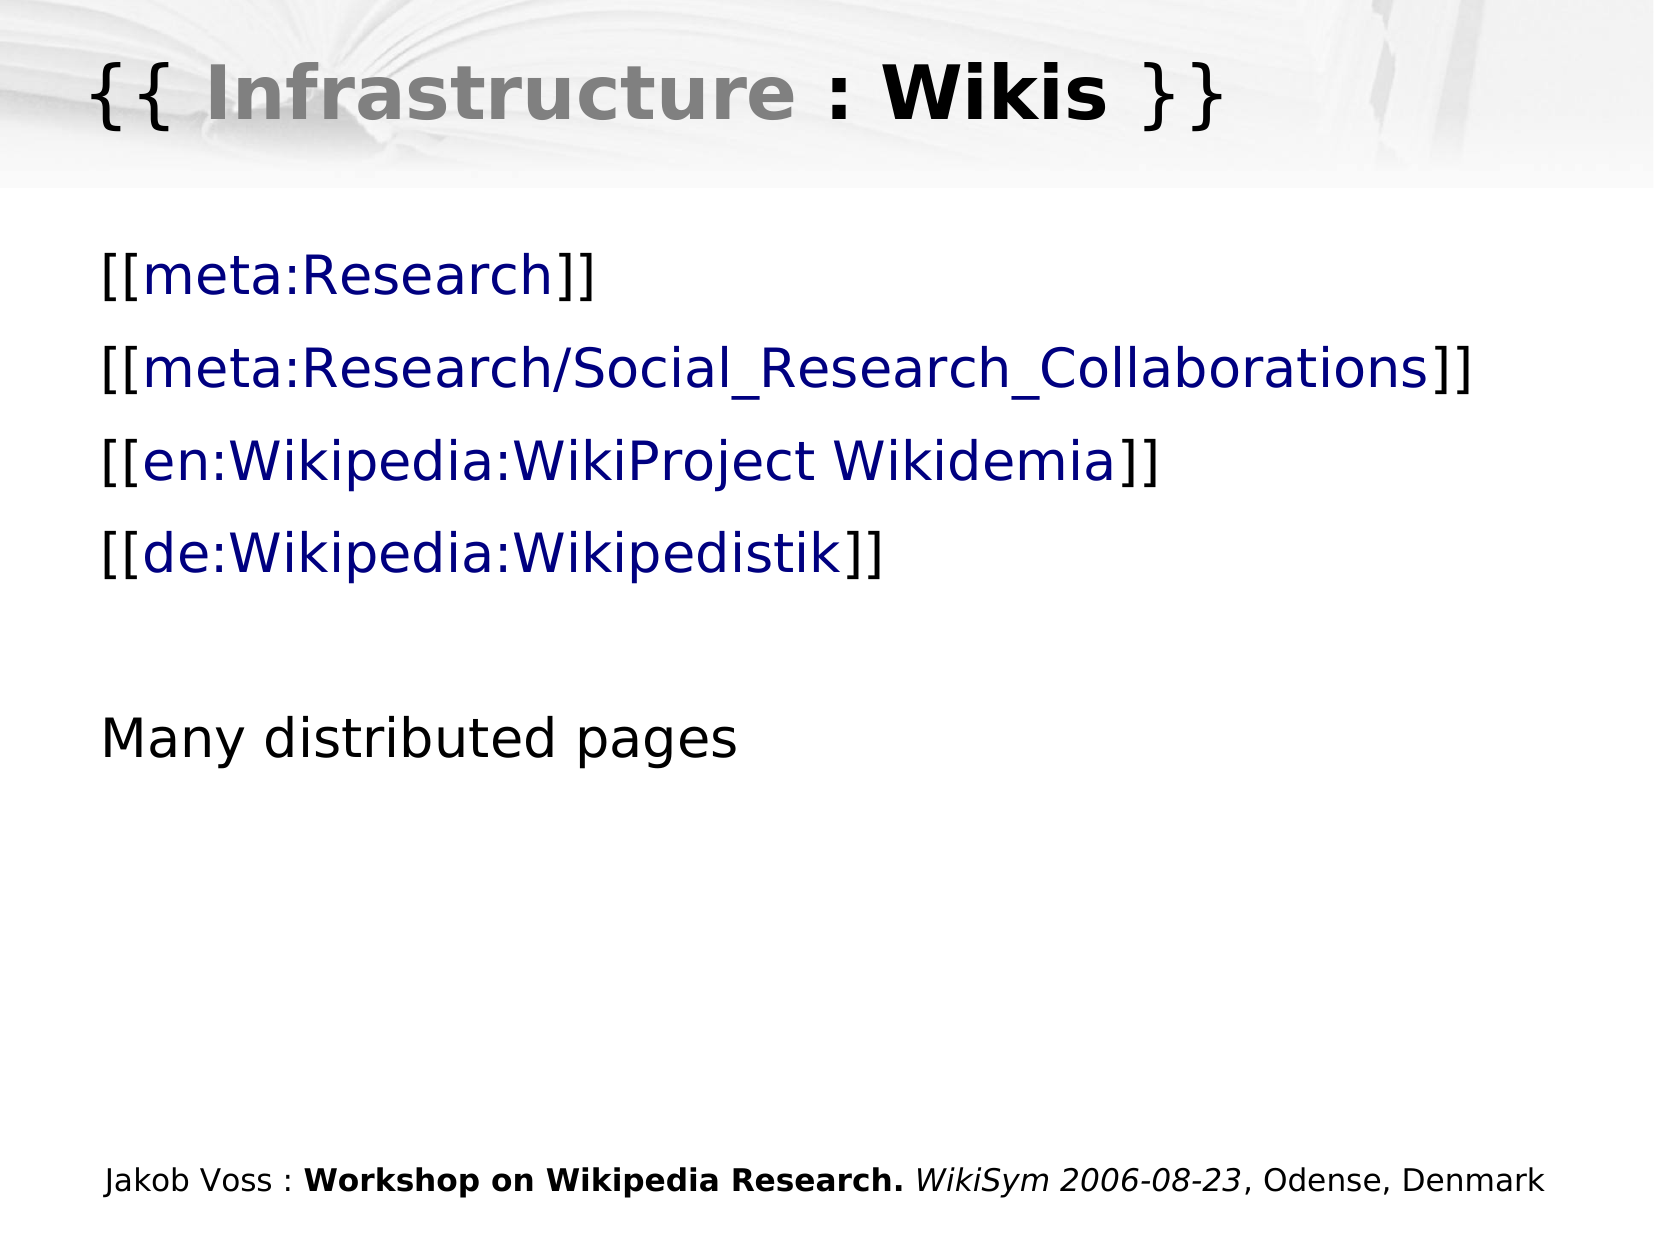

# {{ Infrastructure : Wikis }}
[[meta:Research]]
[[meta:Research/Social_Research_Collaborations]]
[[en:Wikipedia:WikiProject Wikidemia]]
[[de:Wikipedia:Wikipedistik]]
Many distributed pages